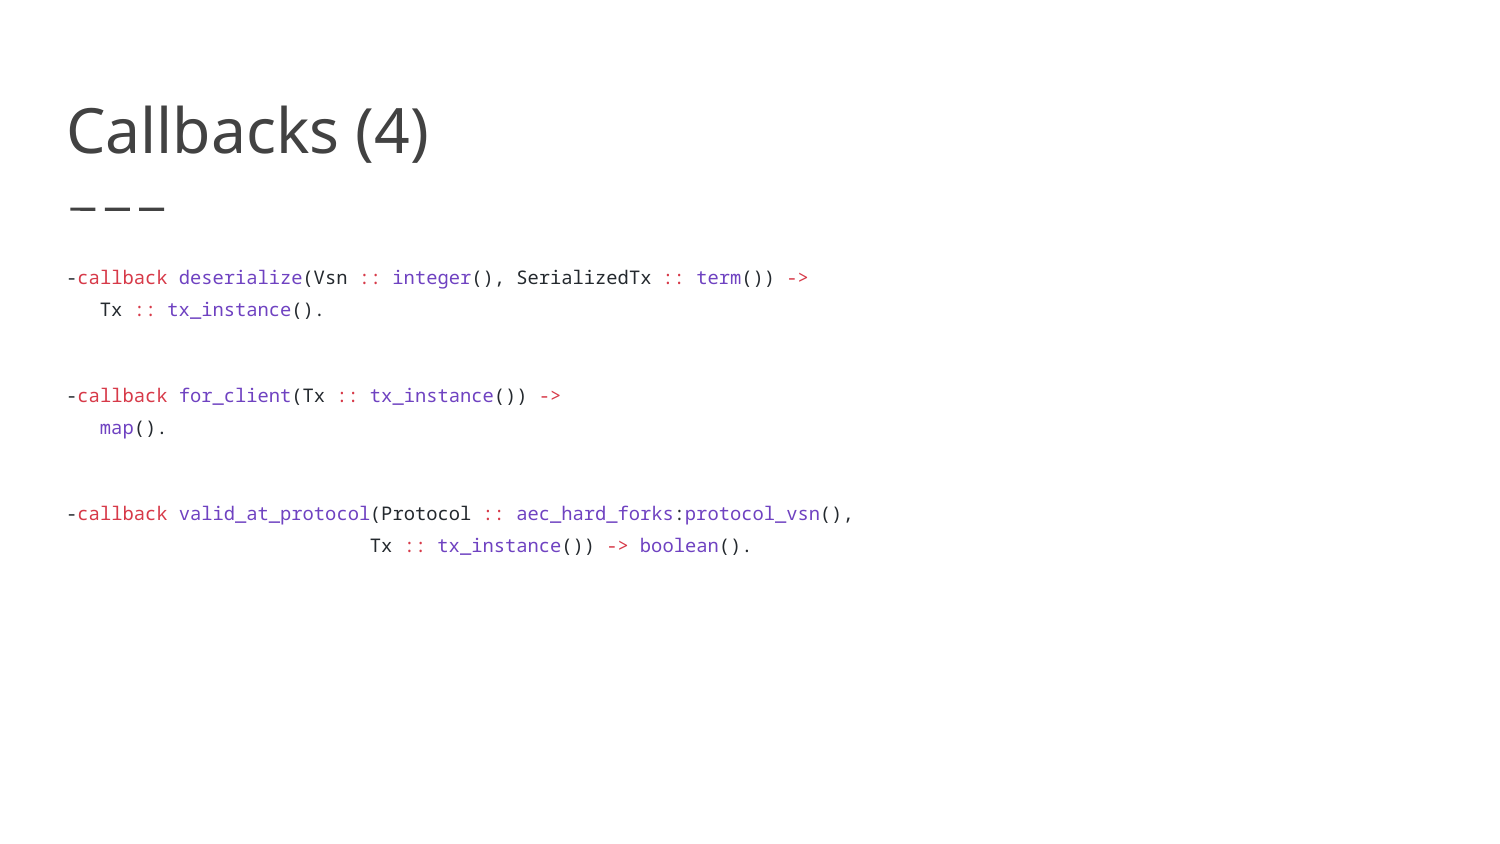

# Callbacks (4)
-callback deserialize(Vsn :: integer(), SerializedTx :: term()) ->
 Tx :: tx_instance().
-callback for_client(Tx :: tx_instance()) ->
 map().
-callback valid_at_protocol(Protocol :: aec_hard_forks:protocol_vsn(),
 Tx :: tx_instance()) -> boolean().